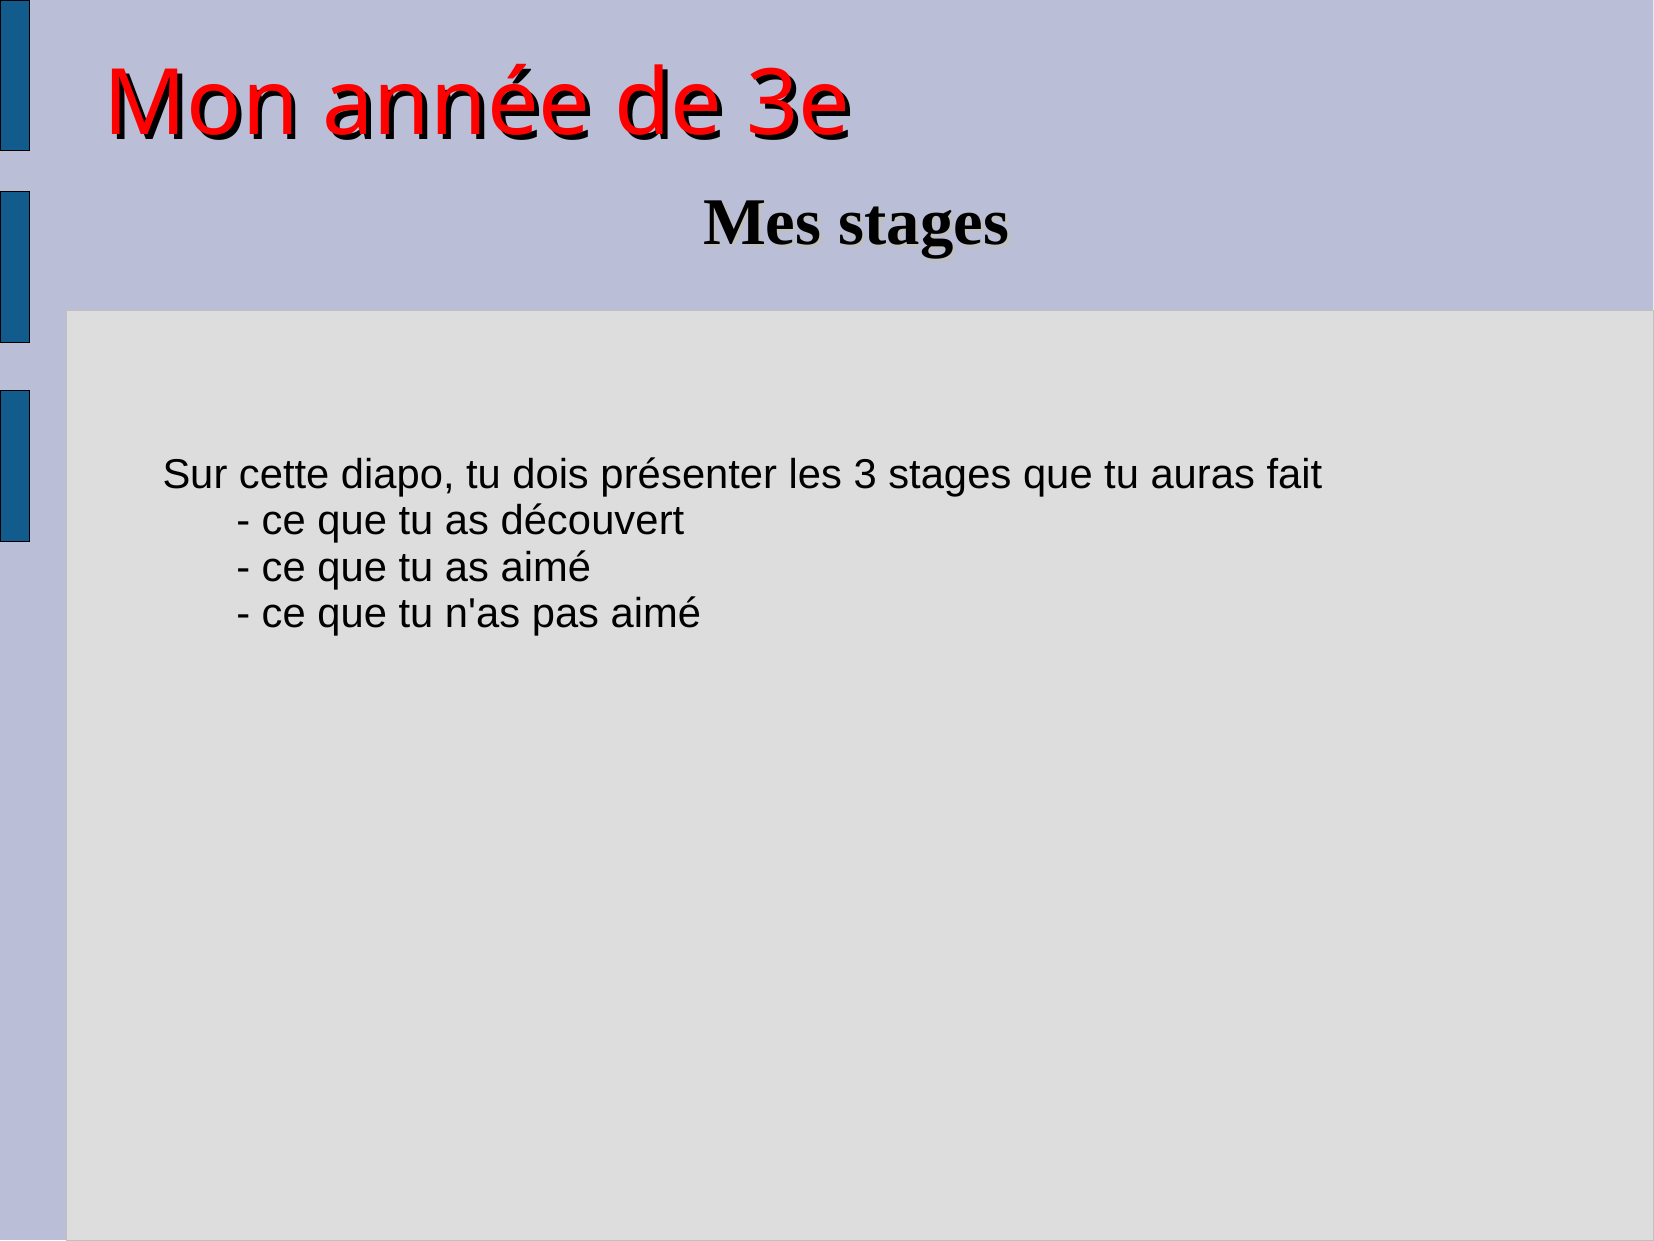

Mon année de 3e
Mes stages
Sur cette diapo, tu dois présenter les 3 stages que tu auras fait
	- ce que tu as découvert
	- ce que tu as aimé
	- ce que tu n'as pas aimé